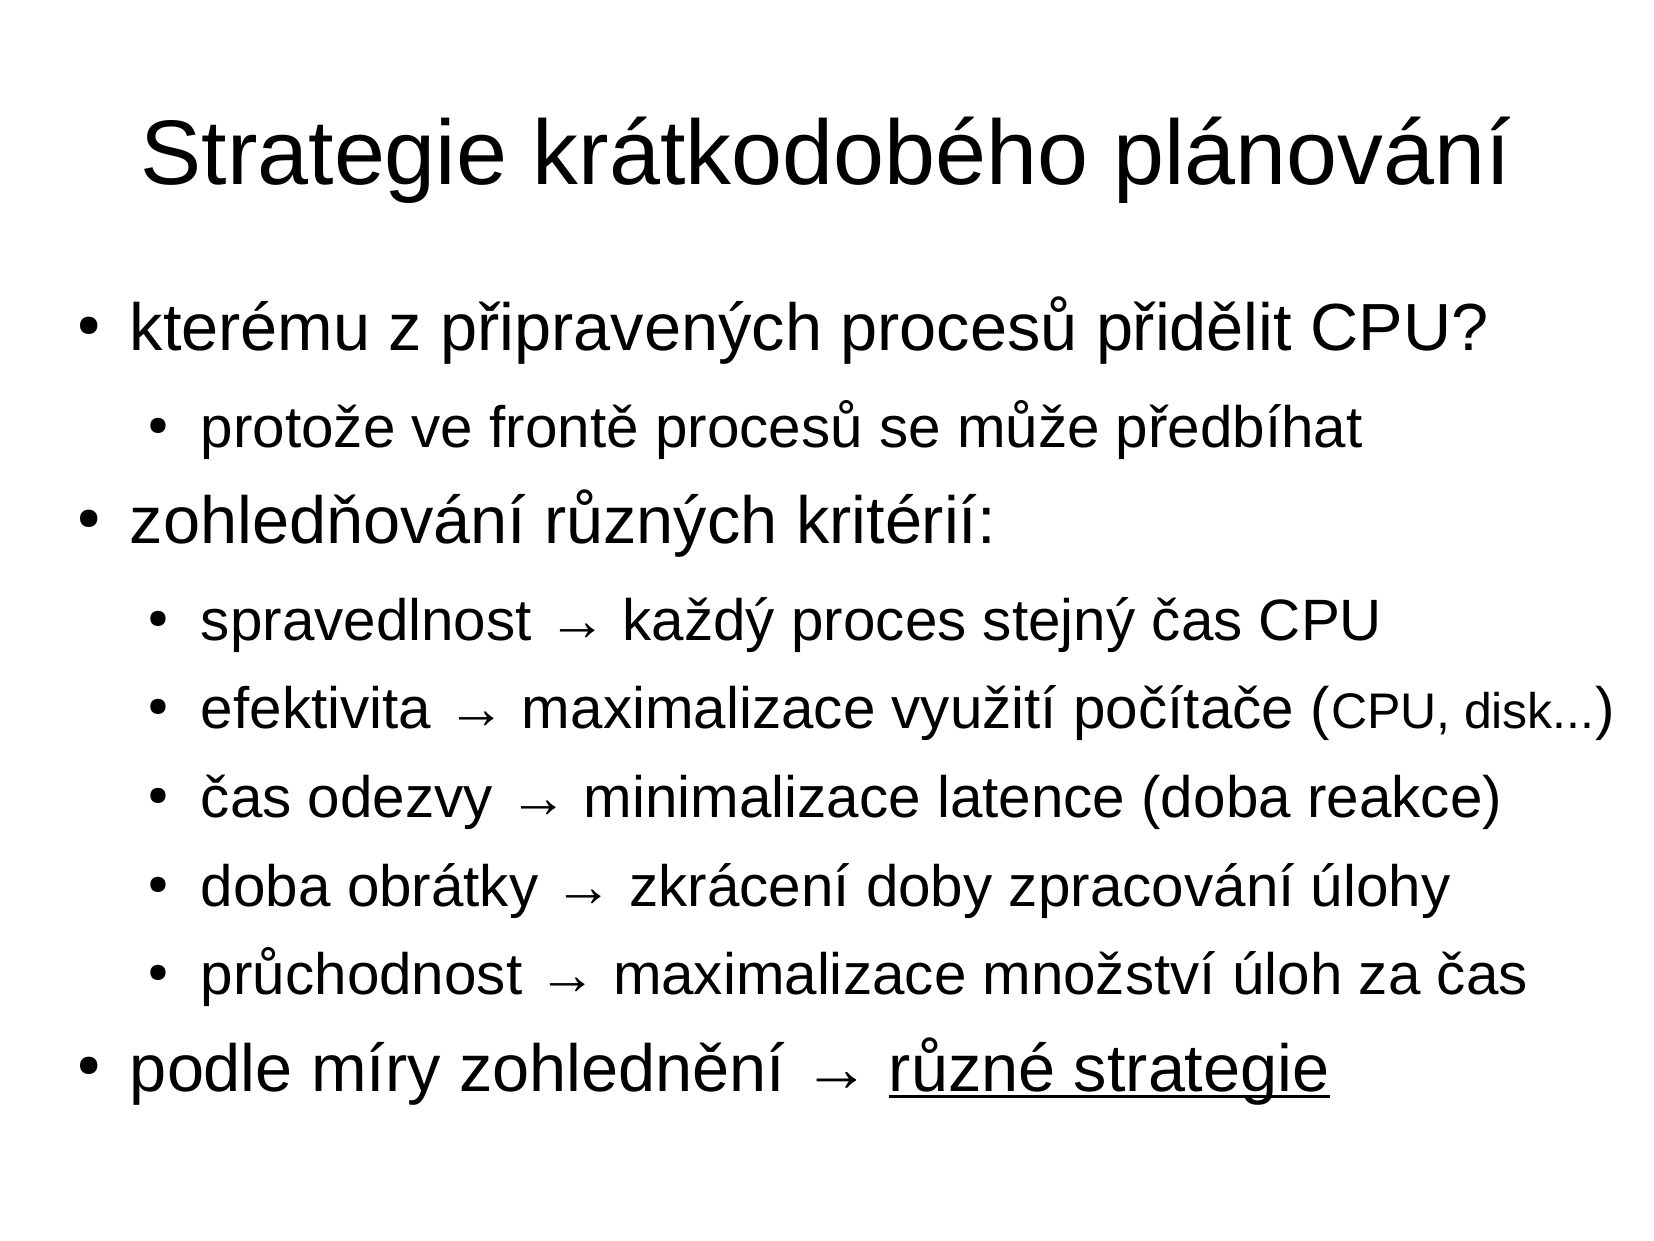

# Strategie krátkodobého plánování
kterému z připravených procesů přidělit CPU?
protože ve frontě procesů se může předbíhat
zohledňování různých kritérií:
spravedlnost → každý proces stejný čas CPU
efektivita → maximalizace využití počítače (CPU, disk...)
čas odezvy → minimalizace latence (doba reakce)
doba obrátky → zkrácení doby zpracování úlohy
průchodnost → maximalizace množství úloh za čas
podle míry zohlednění → různé strategie